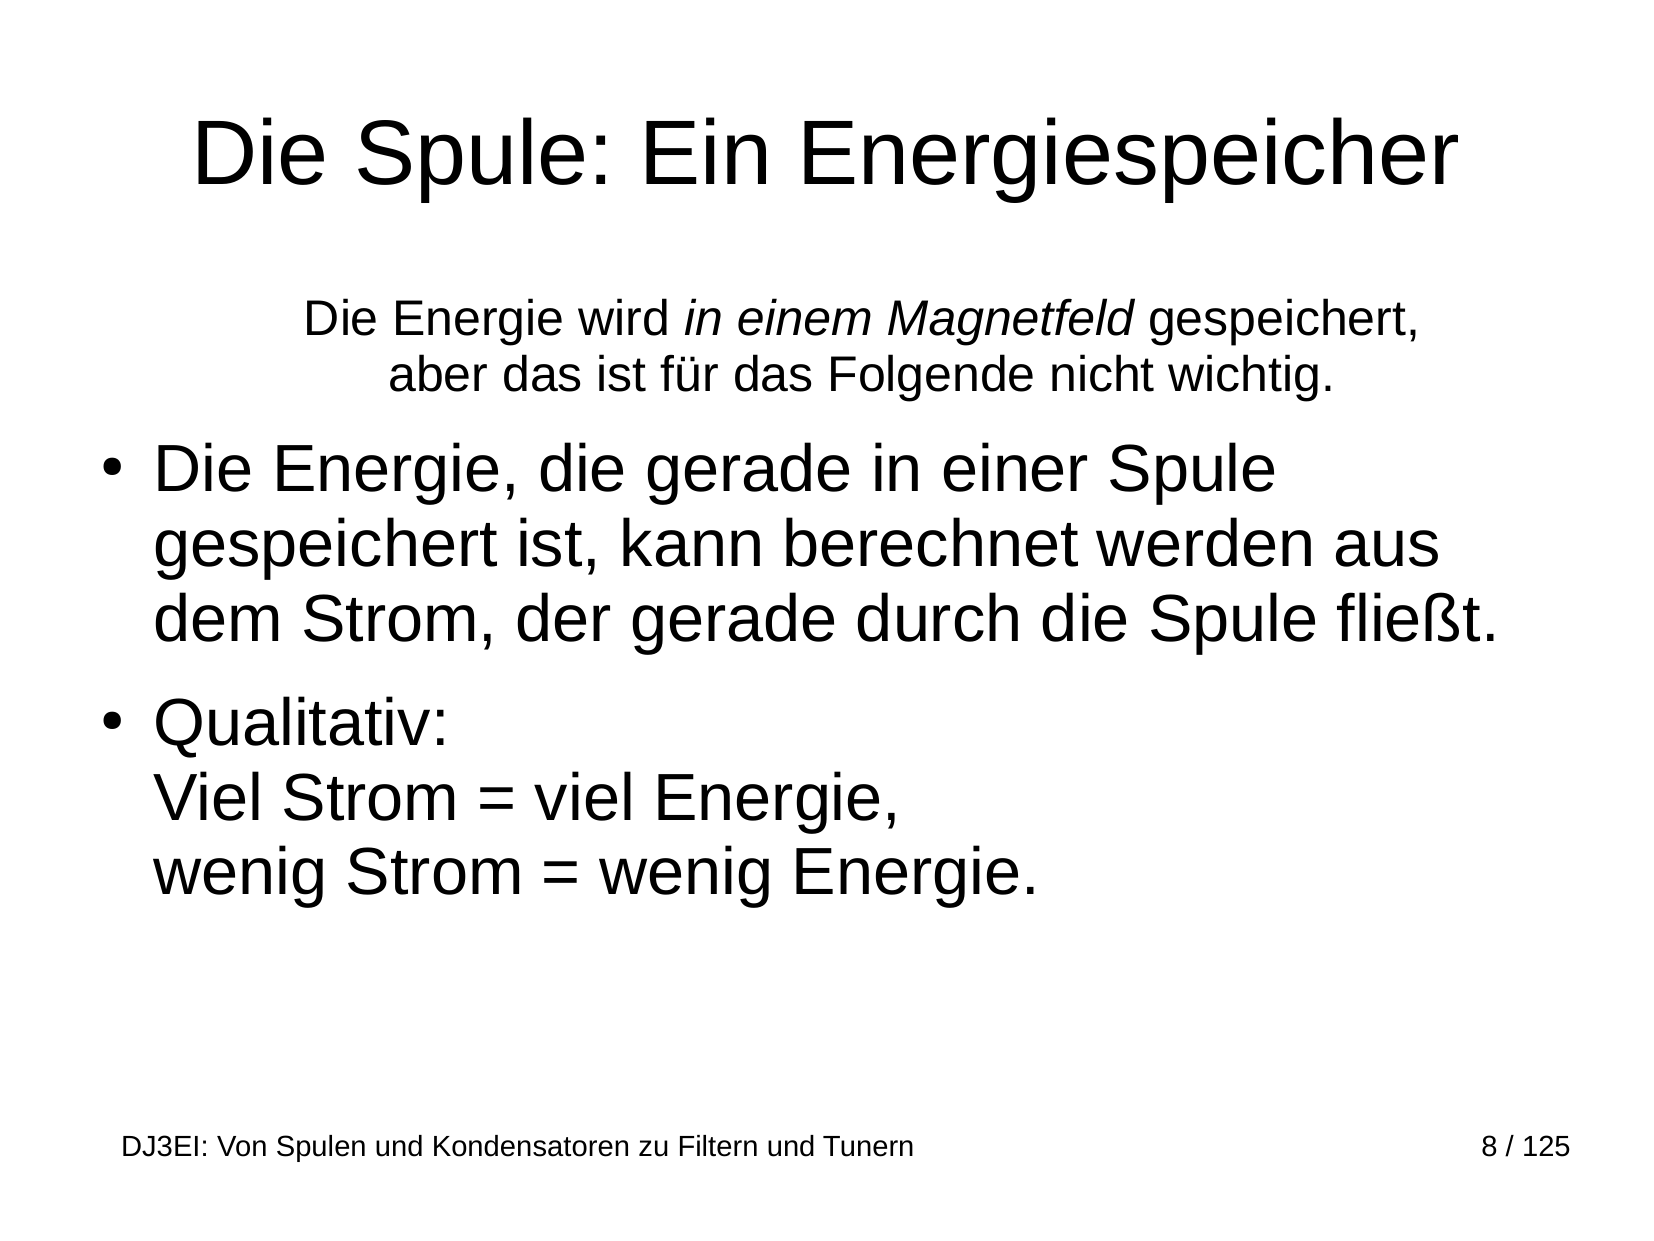

# Die Spule: Ein Energiespeicher
Die Energie wird in einem Magnetfeld gespeichert,
aber das ist für das Folgende nicht wichtig.
Die Energie, die gerade in einer Spule gespeichert ist, kann berechnet werden aus dem Strom, der gerade durch die Spule fließt.
Qualitativ:
Viel Strom = viel Energie,
wenig Strom = wenig Energie.